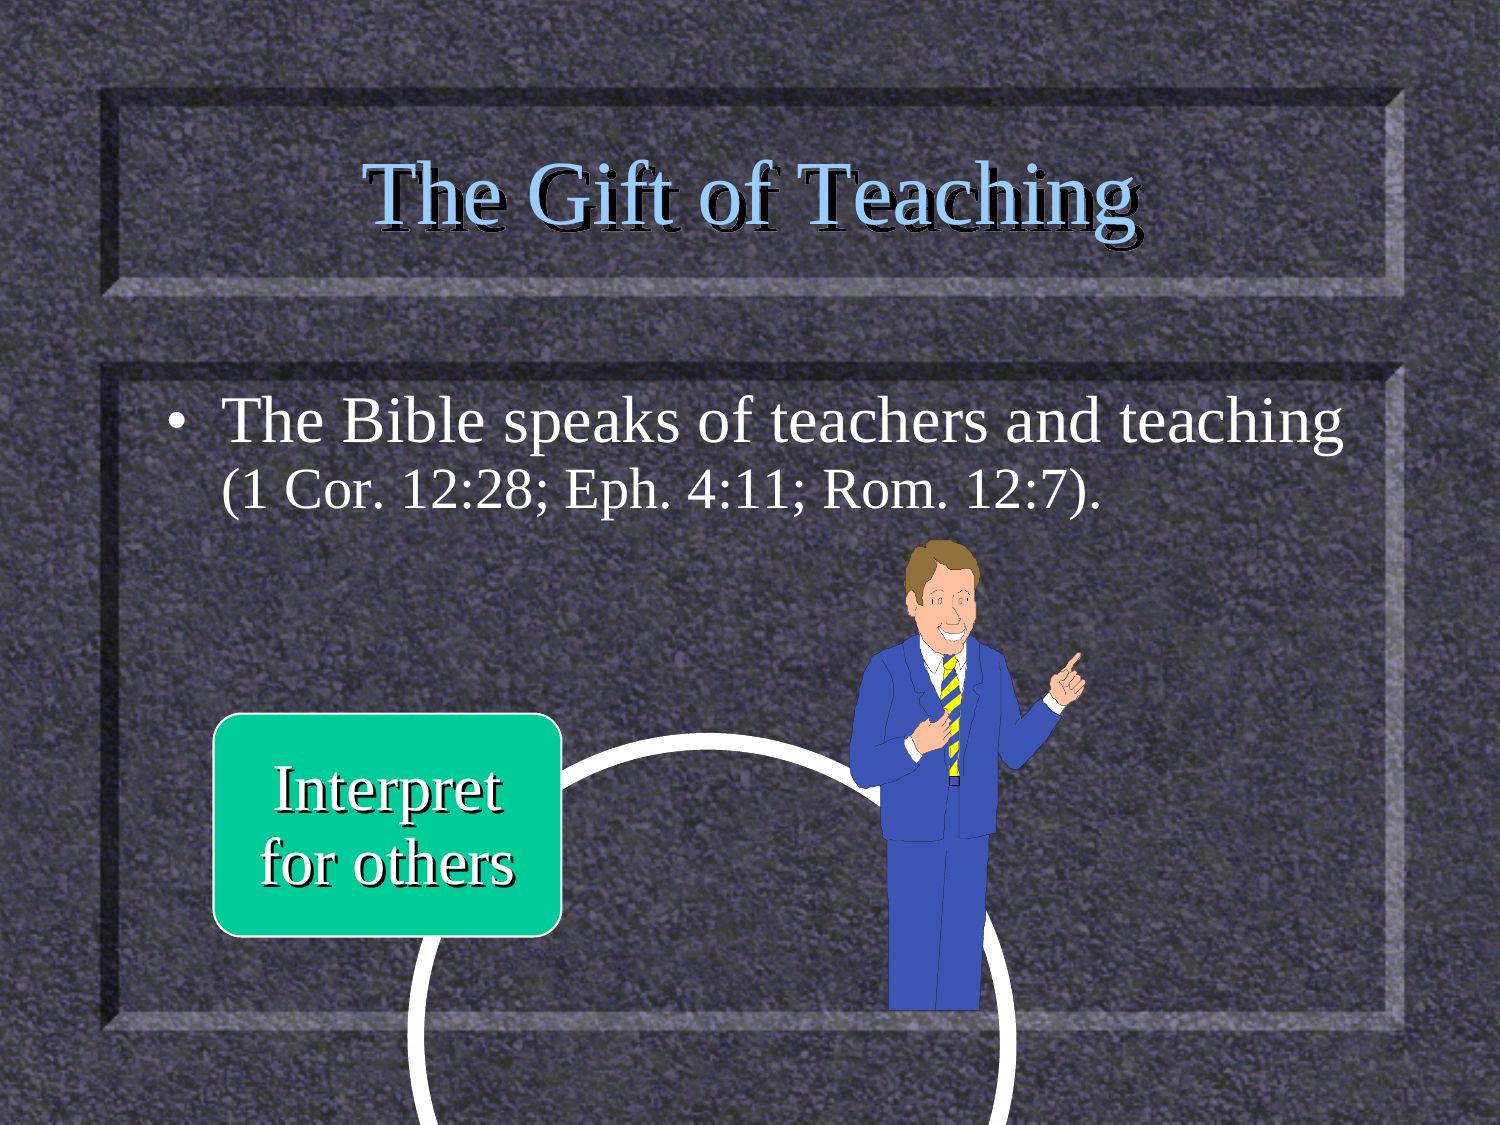

# The Gift of Teaching
The Bible speaks of teachers and teaching (1 Cor. 12:28; Eph. 4:11; Rom. 12:7).
Interpret
for others